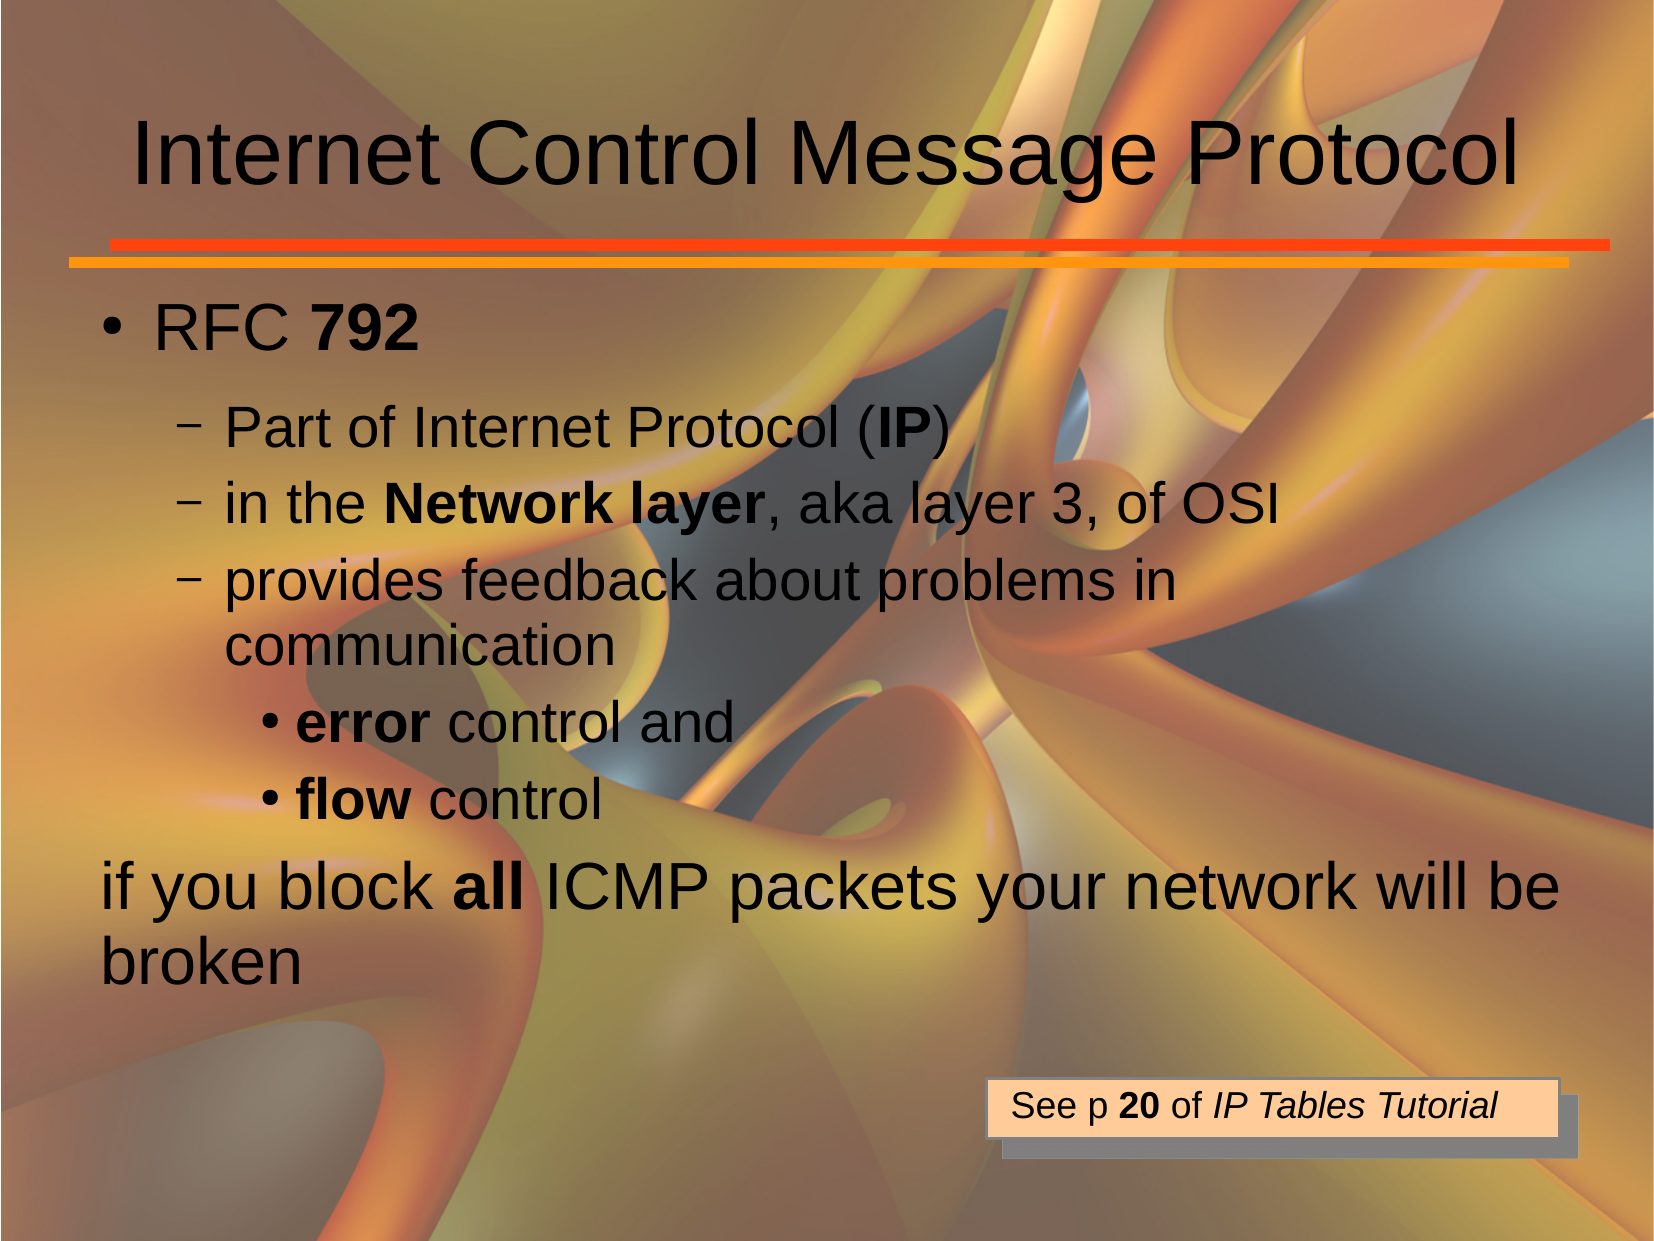

# Internet Control Message Protocol
RFC 792
Part of Internet Protocol (IP)
in the Network layer, aka layer 3, of OSI
provides feedback about problems in communication
error control and
flow control
if you block all ICMP packets your network will be broken
 See p 20 of IP Tables Tutorial